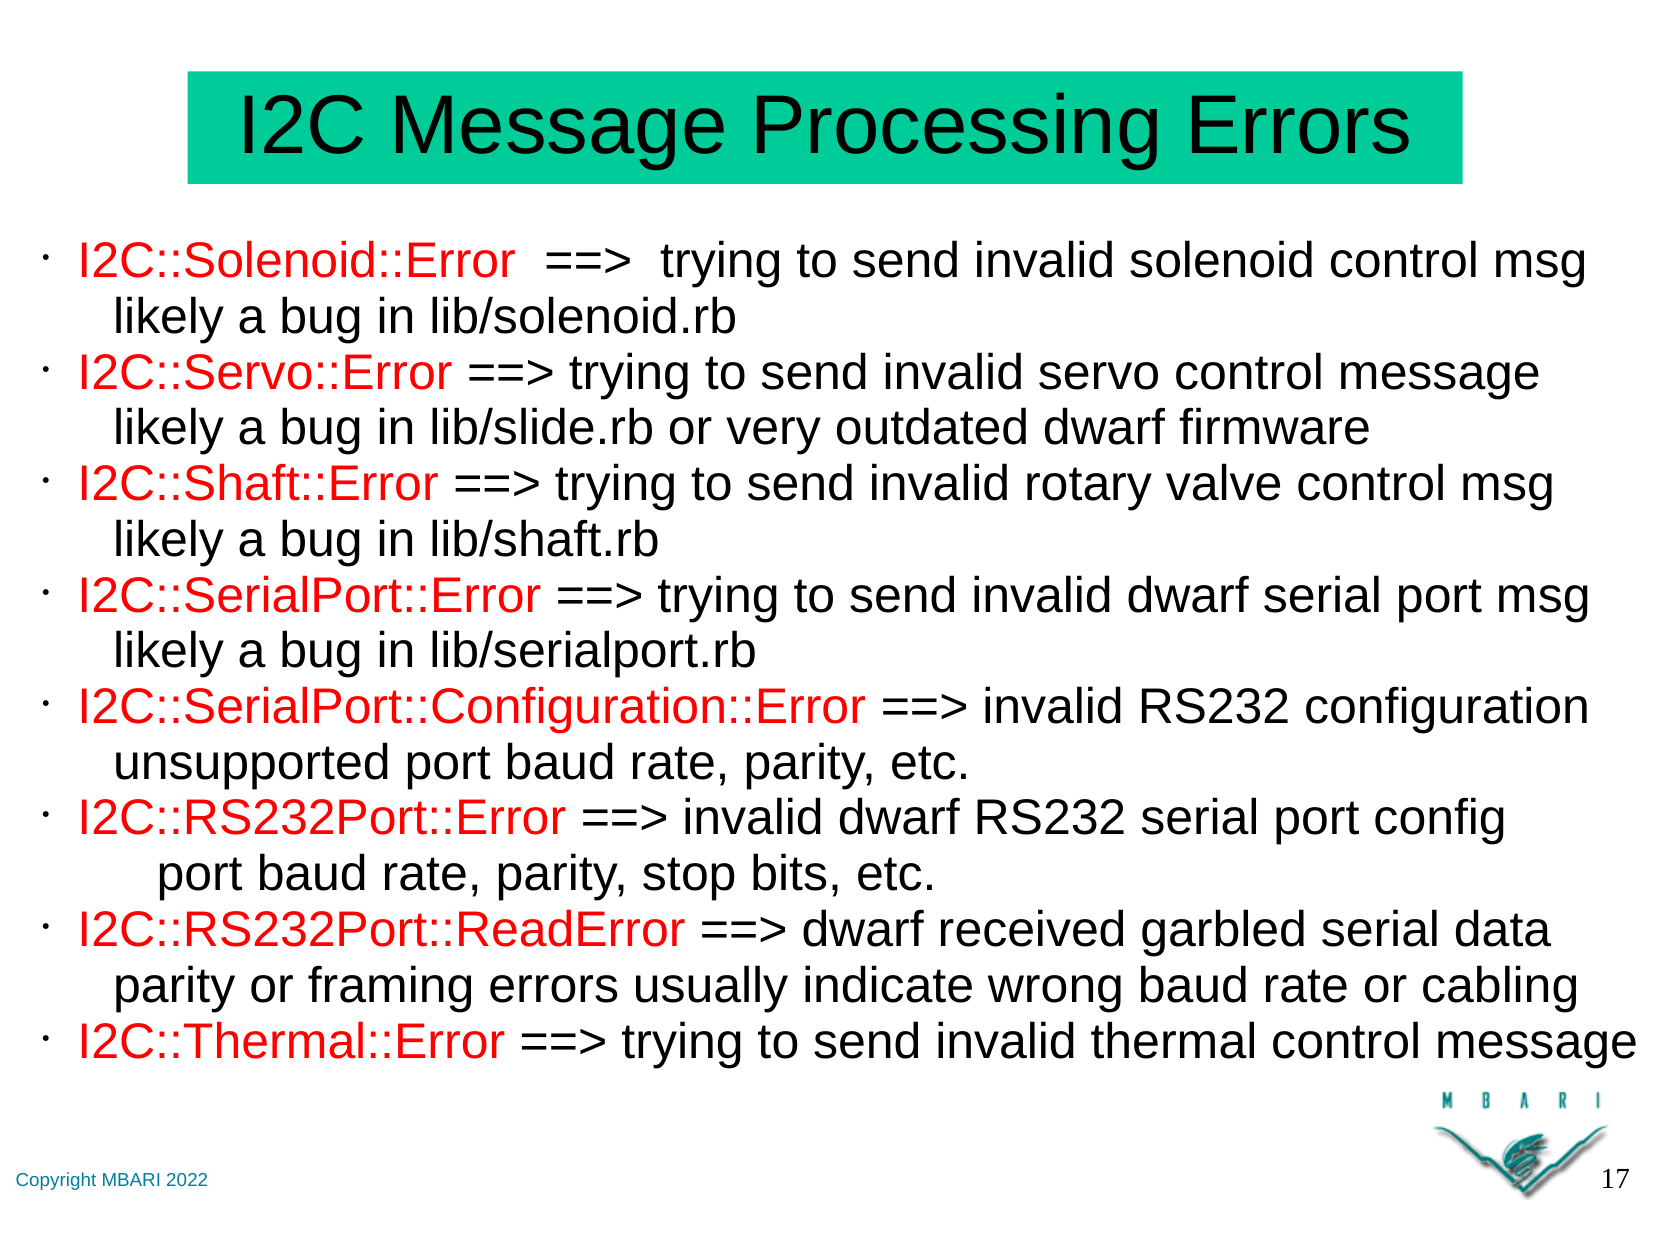

I2C Message Processing Errors
I2C::Solenoid::Error ==> trying to send invalid solenoid control msg
likely a bug in lib/solenoid.rb
I2C::Servo::Error ==> trying to send invalid servo control message
likely a bug in lib/slide.rb or very outdated dwarf firmware
I2C::Shaft::Error ==> trying to send invalid rotary valve control msg
likely a bug in lib/shaft.rb
I2C::SerialPort::Error ==> trying to send invalid dwarf serial port msg
likely a bug in lib/serialport.rb
I2C::SerialPort::Configuration::Error ==> invalid RS232 configuration
unsupported port baud rate, parity, etc.
I2C::RS232Port::Error ==> invalid dwarf RS232 serial port config
 		port baud rate, parity, stop bits, etc.
I2C::RS232Port::ReadError ==> dwarf received garbled serial data
parity or framing errors usually indicate wrong baud rate or cabling
I2C::Thermal::Error ==> trying to send invalid thermal control message